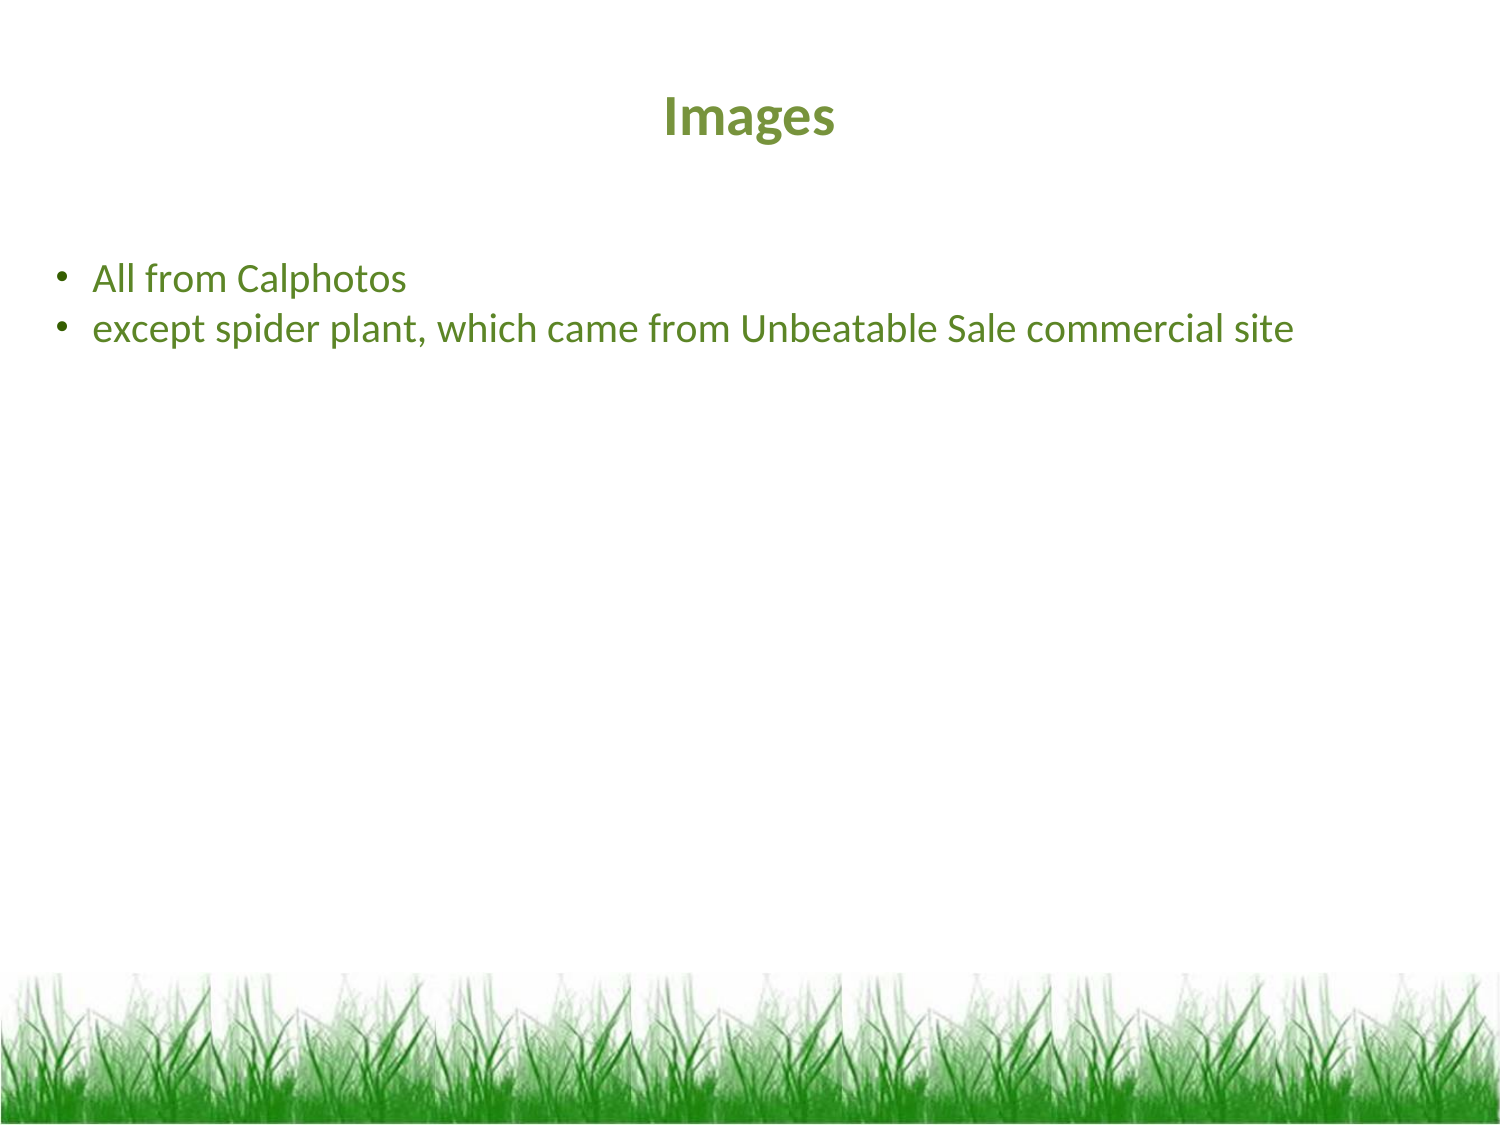

# Images
All from Calphotos
except spider plant, which came from Unbeatable Sale commercial site